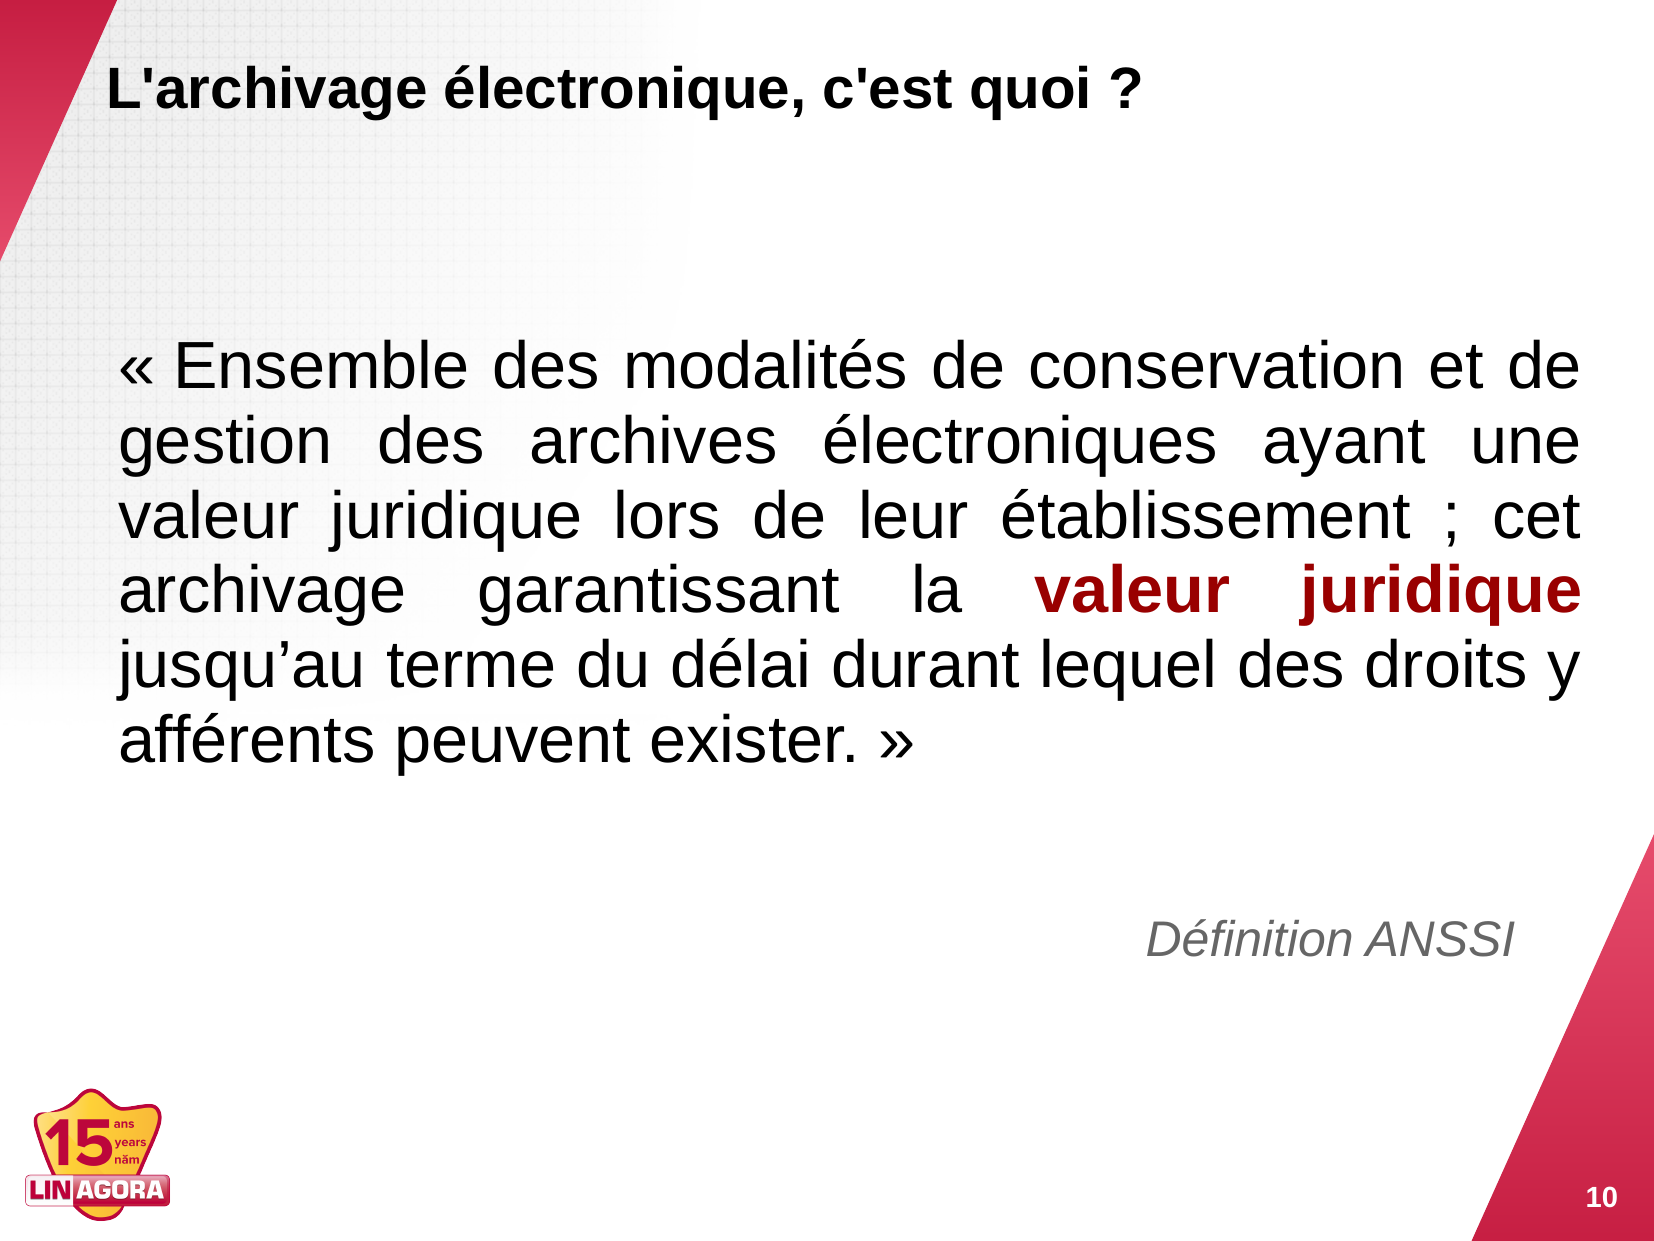

# L'archivage électronique, c'est quoi ?
« Ensemble des modalités de conservation et de gestion des archives électroniques ayant une valeur juridique lors de leur établissement ; cet archivage garantissant la valeur juridique jusqu’au terme du délai durant lequel des droits y afférents peuvent exister. »
Définition ANSSI
10